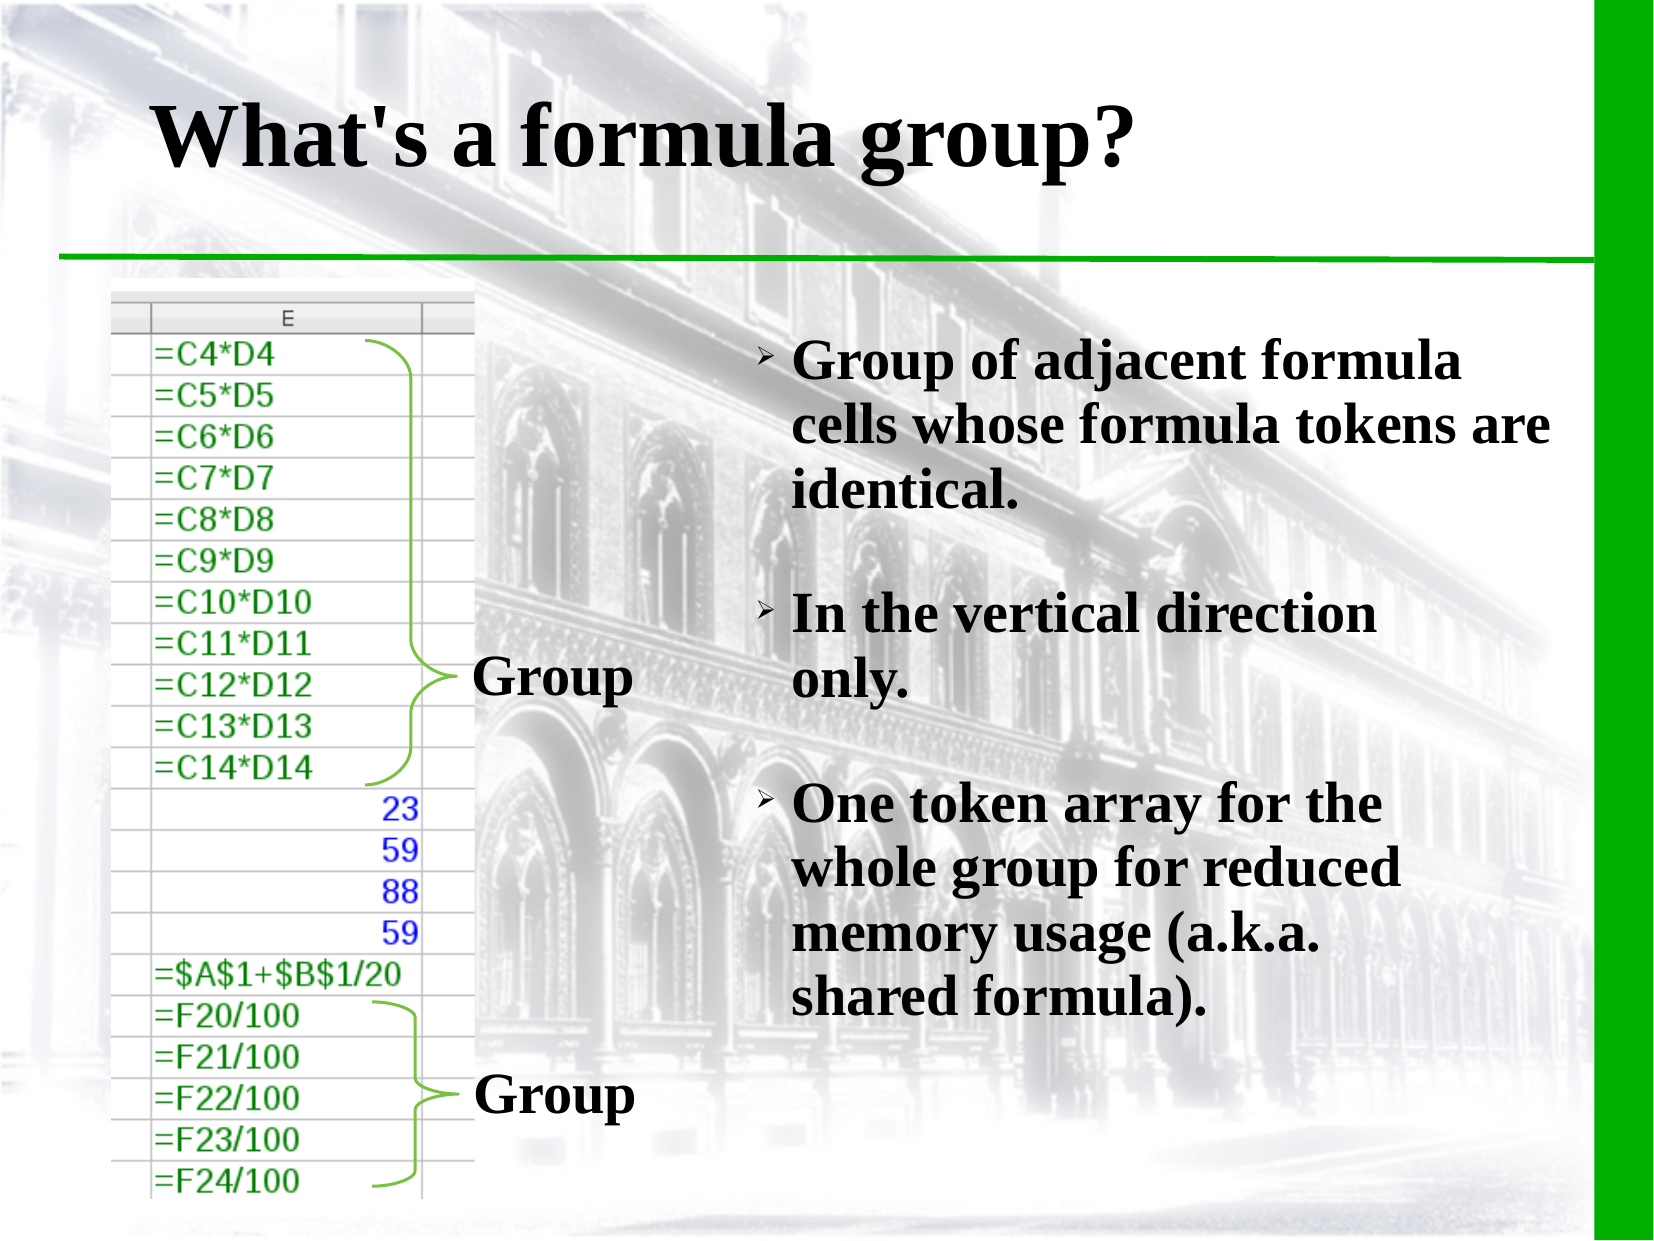

# What's a formula group?
Group of adjacent formula cells whose formula tokens are identical.
In the vertical direction only.
One token array for the whole group for reduced memory usage (a.k.a. shared formula).
Group
Group